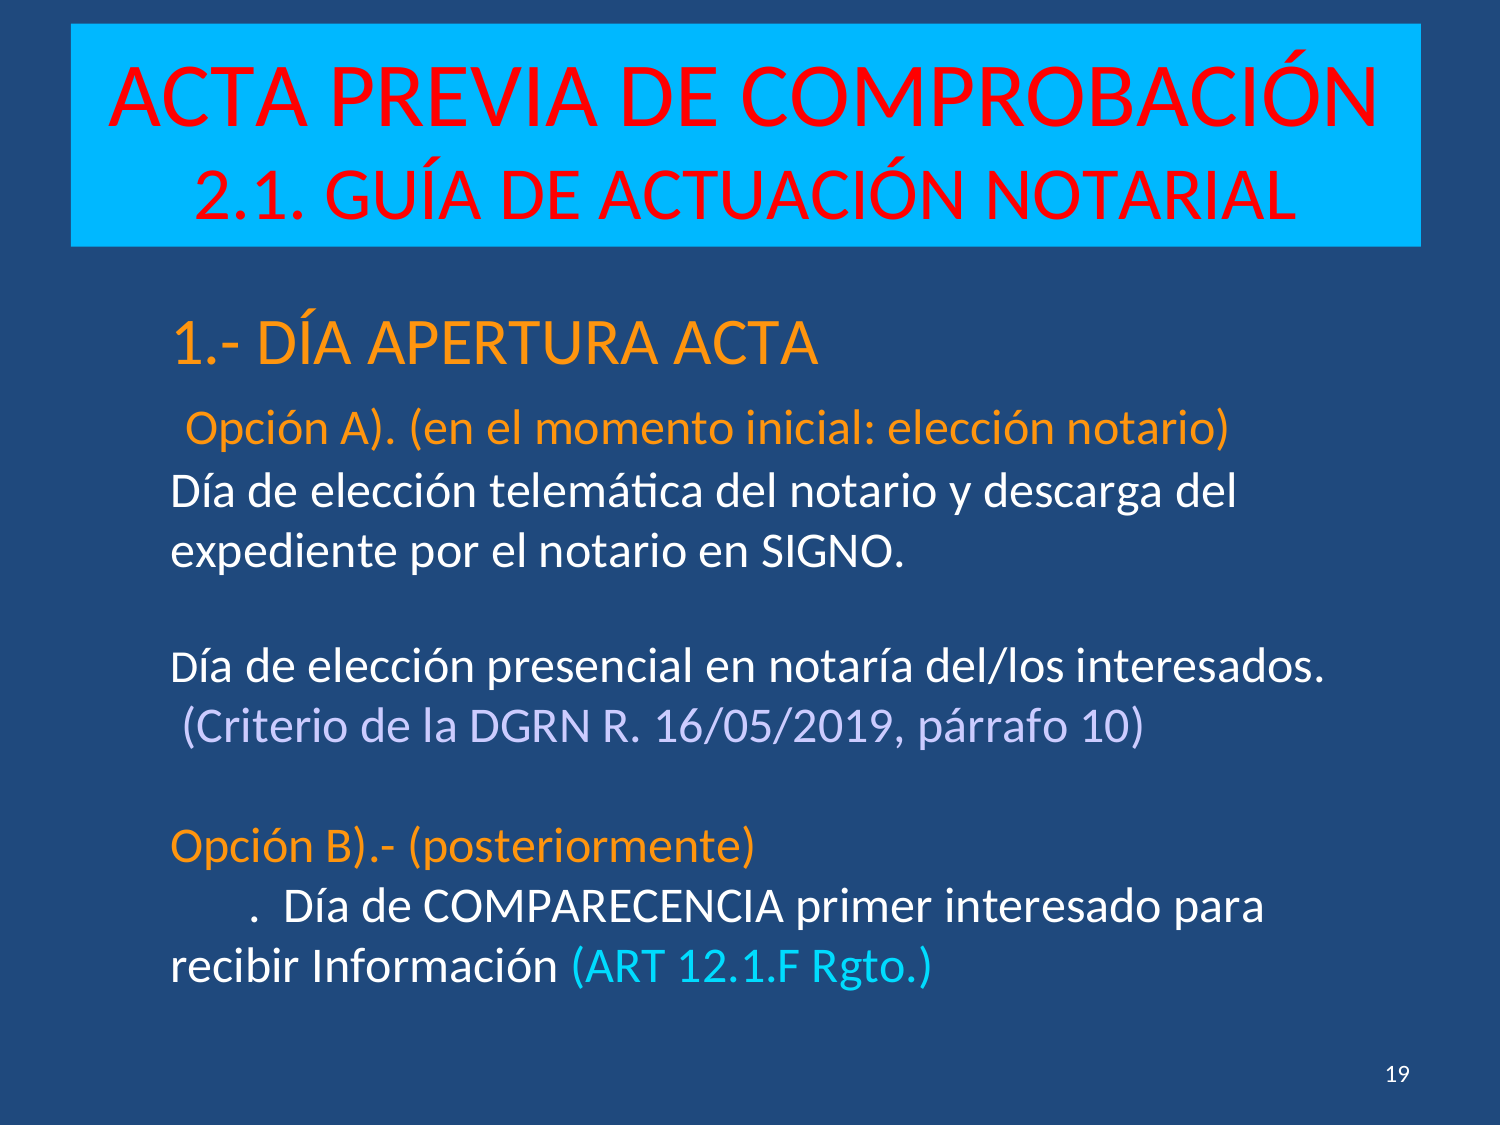

ACTA PREVIA DE COMPROBACIÓN
2.1. GUÍA DE ACTUACIÓN NOTARIAL
1.- DÍA APERTURA ACTA
 Opción A). (en el momento inicial: elección notario)
Día de elección telemática del notario y descarga del expediente por el notario en SIGNO.
Día de elección presencial en notaría del/los interesados.
 (Criterio de la DGRN R. 16/05/2019, párrafo 10)
Opción B).- (posteriormente)
 . Día de COMPARECENCIA primer interesado para recibir Información (ART 12.1.F Rgto.)